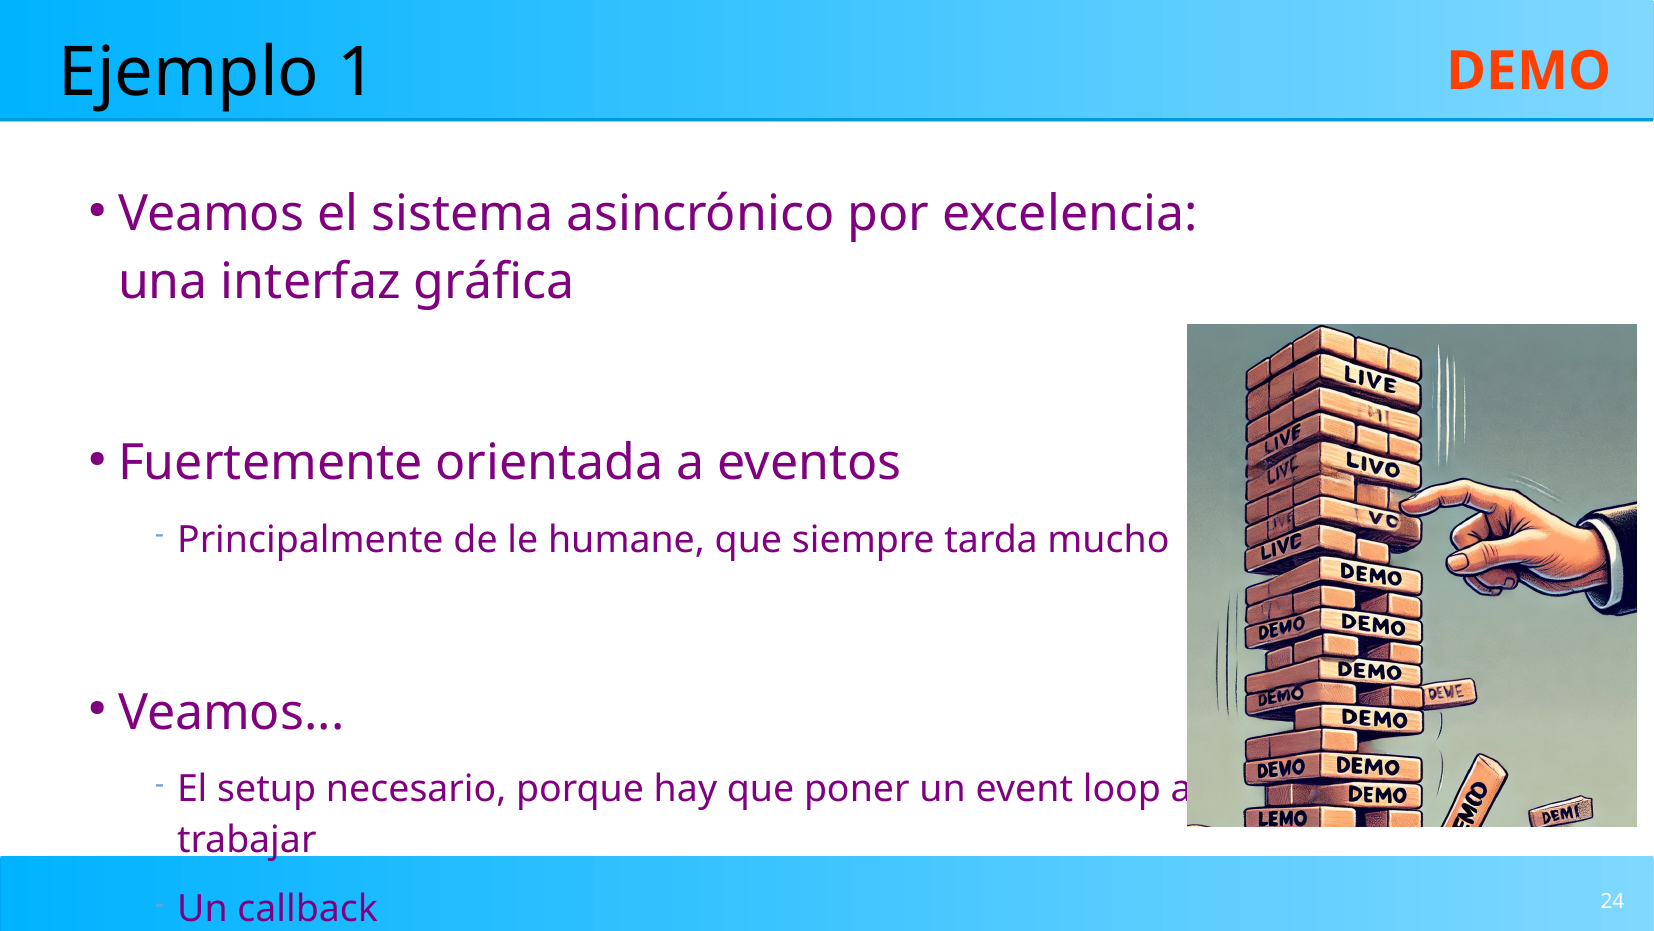

# Ejemplo 1
DEMO
Veamos el sistema asincrónico por excelencia: una interfaz gráfica
Fuertemente orientada a eventos
Principalmente de le humane, que siempre tarda mucho
Veamos...
El setup necesario, porque hay que poner un event loop a trabajar
Un callback
24